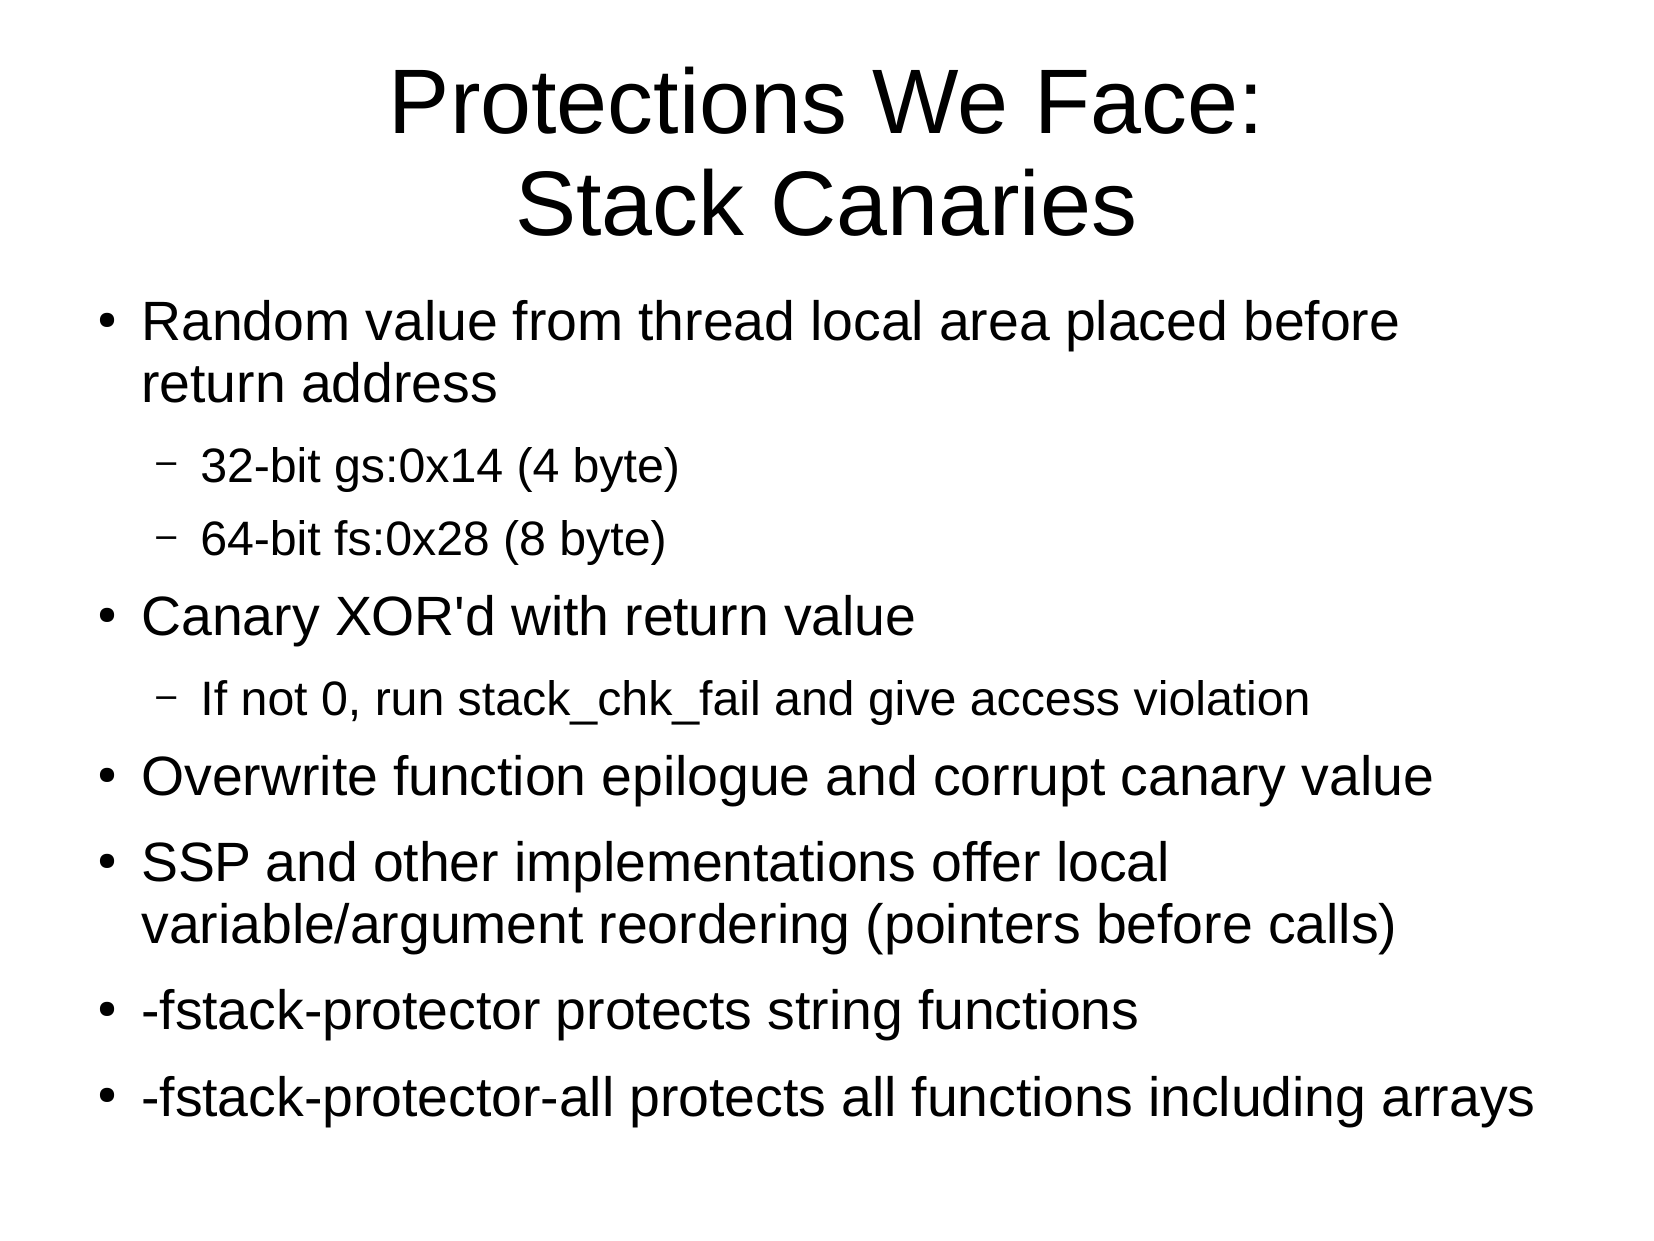

# Protections We Face: Stack Canaries
Random value from thread local area placed before return address
32-bit gs:0x14 (4 byte)
64-bit fs:0x28 (8 byte)
Canary XOR'd with return value
If not 0, run stack_chk_fail and give access violation
Overwrite function epilogue and corrupt canary value
SSP and other implementations offer local variable/argument reordering (pointers before calls)
-fstack-protector protects string functions
-fstack-protector-all protects all functions including arrays